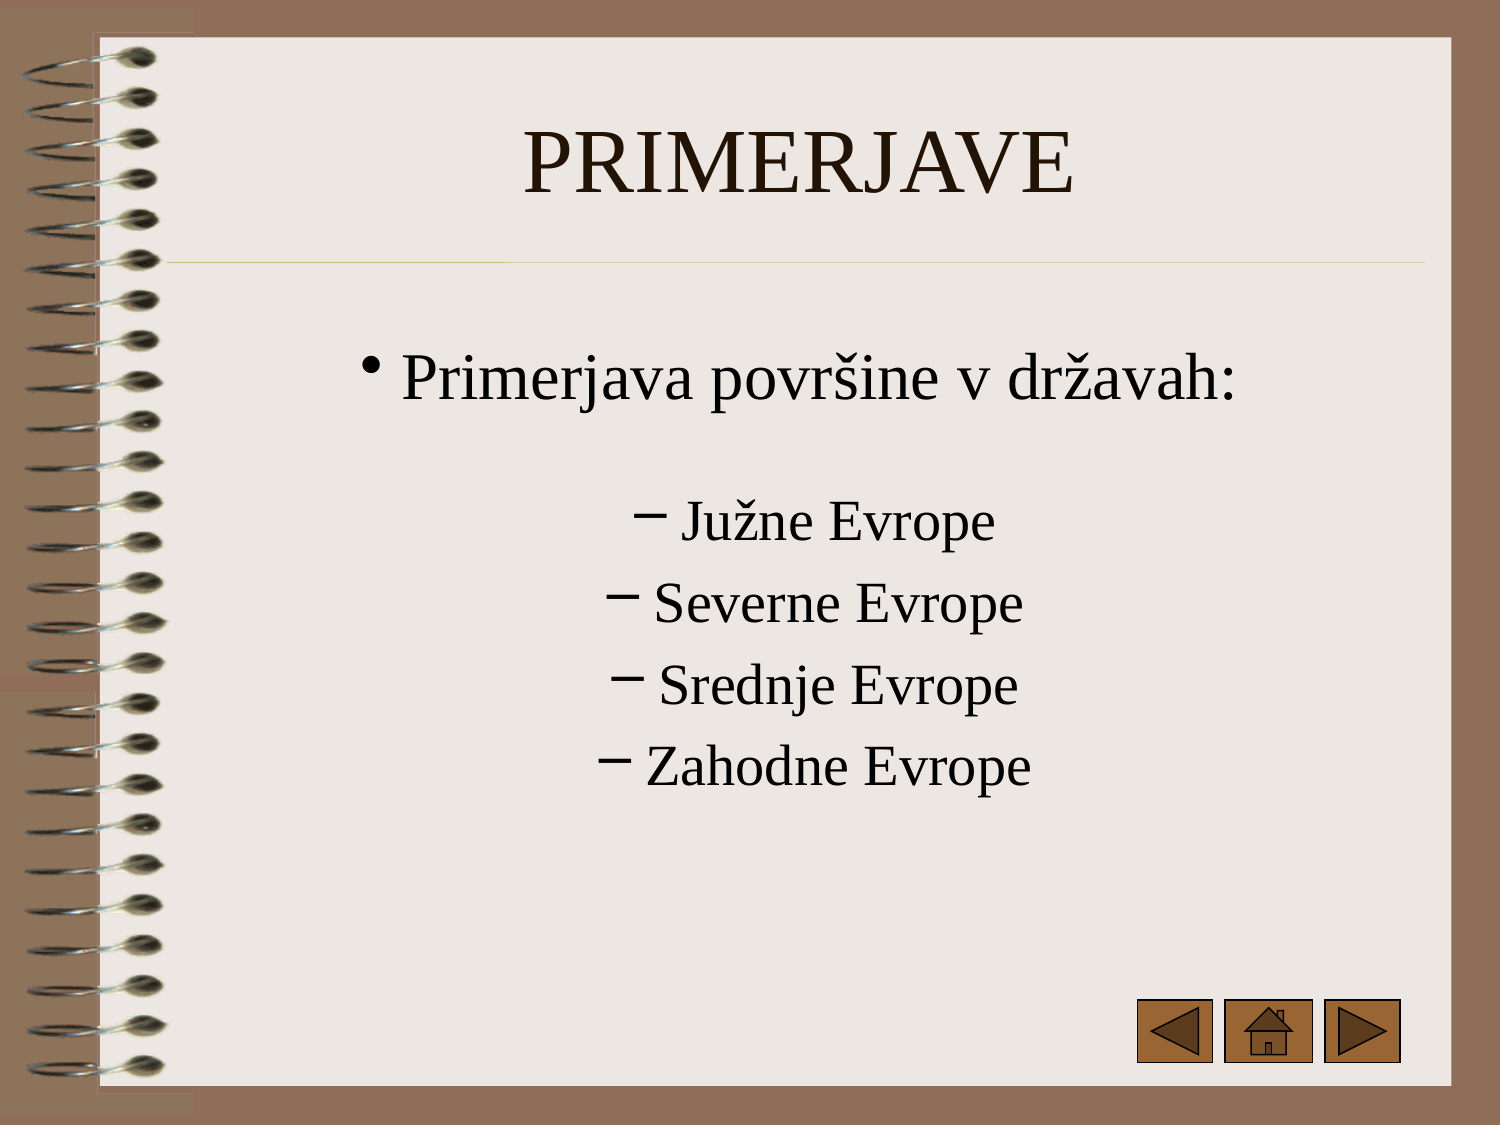

# PRIMERJAVE
 Primerjava površine v državah:
 Južne Evrope
 Severne Evrope
 Srednje Evrope
 Zahodne Evrope